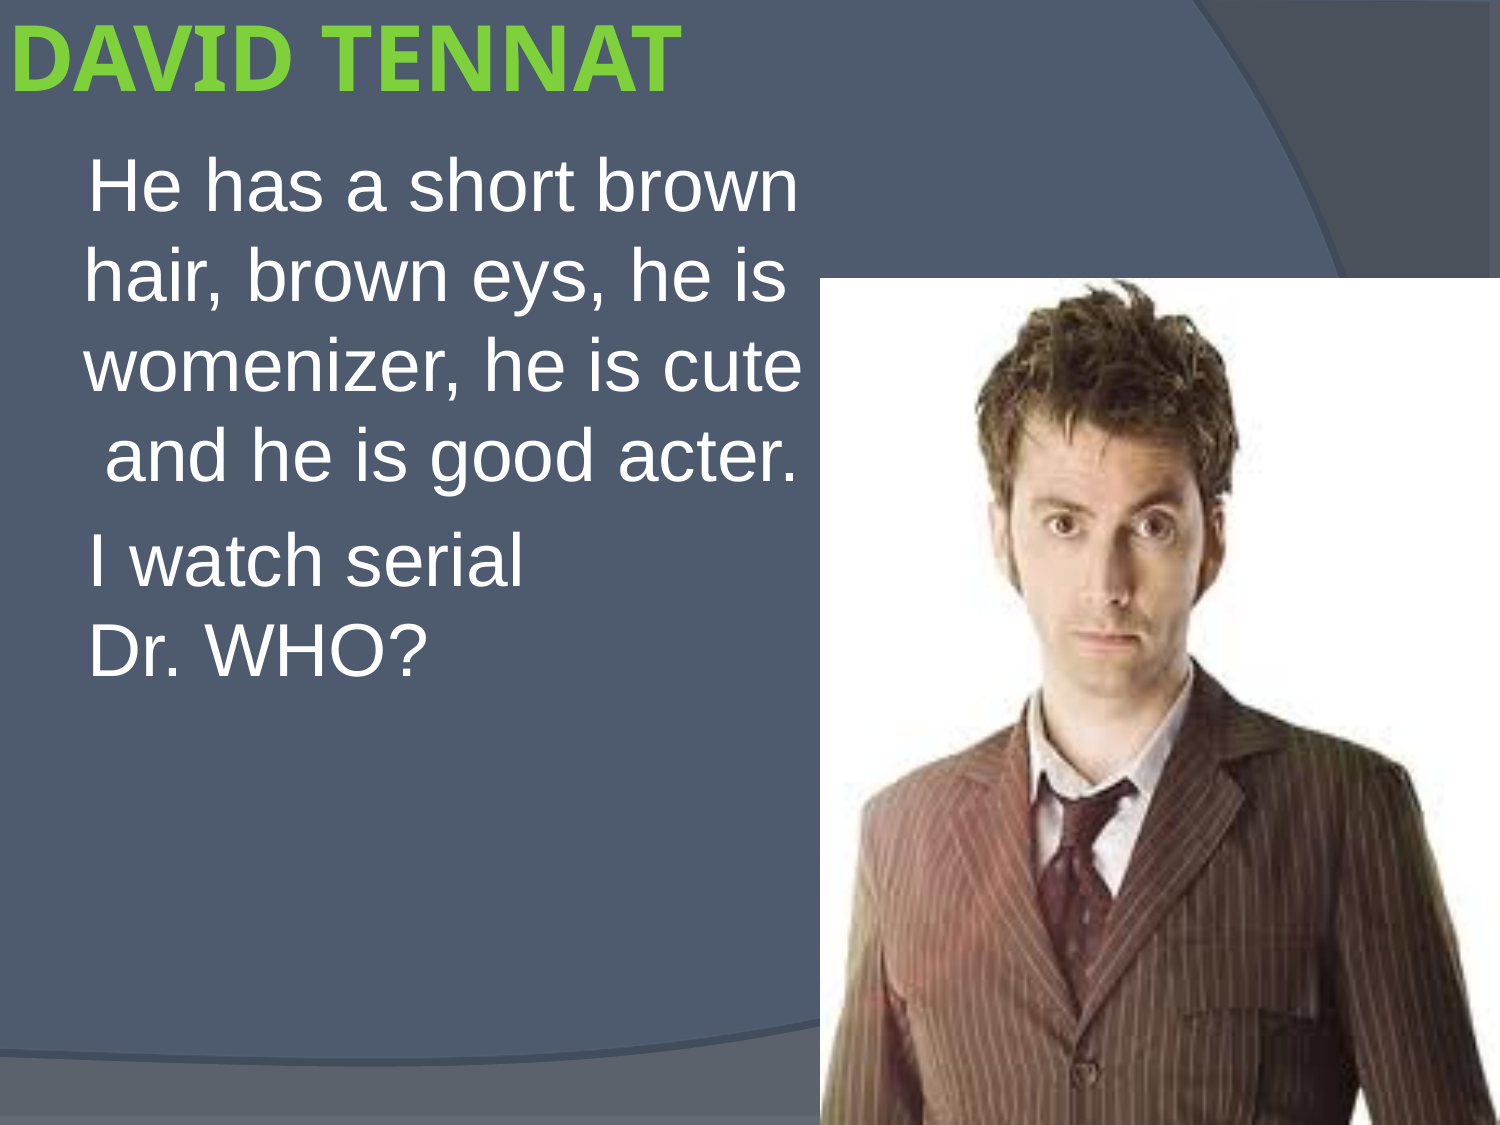

# DAVID TENNAT
He has a short brown hair, brown eys, he is womenizer, he is cute and he is good acter.
I watch serial Dr. WHO?